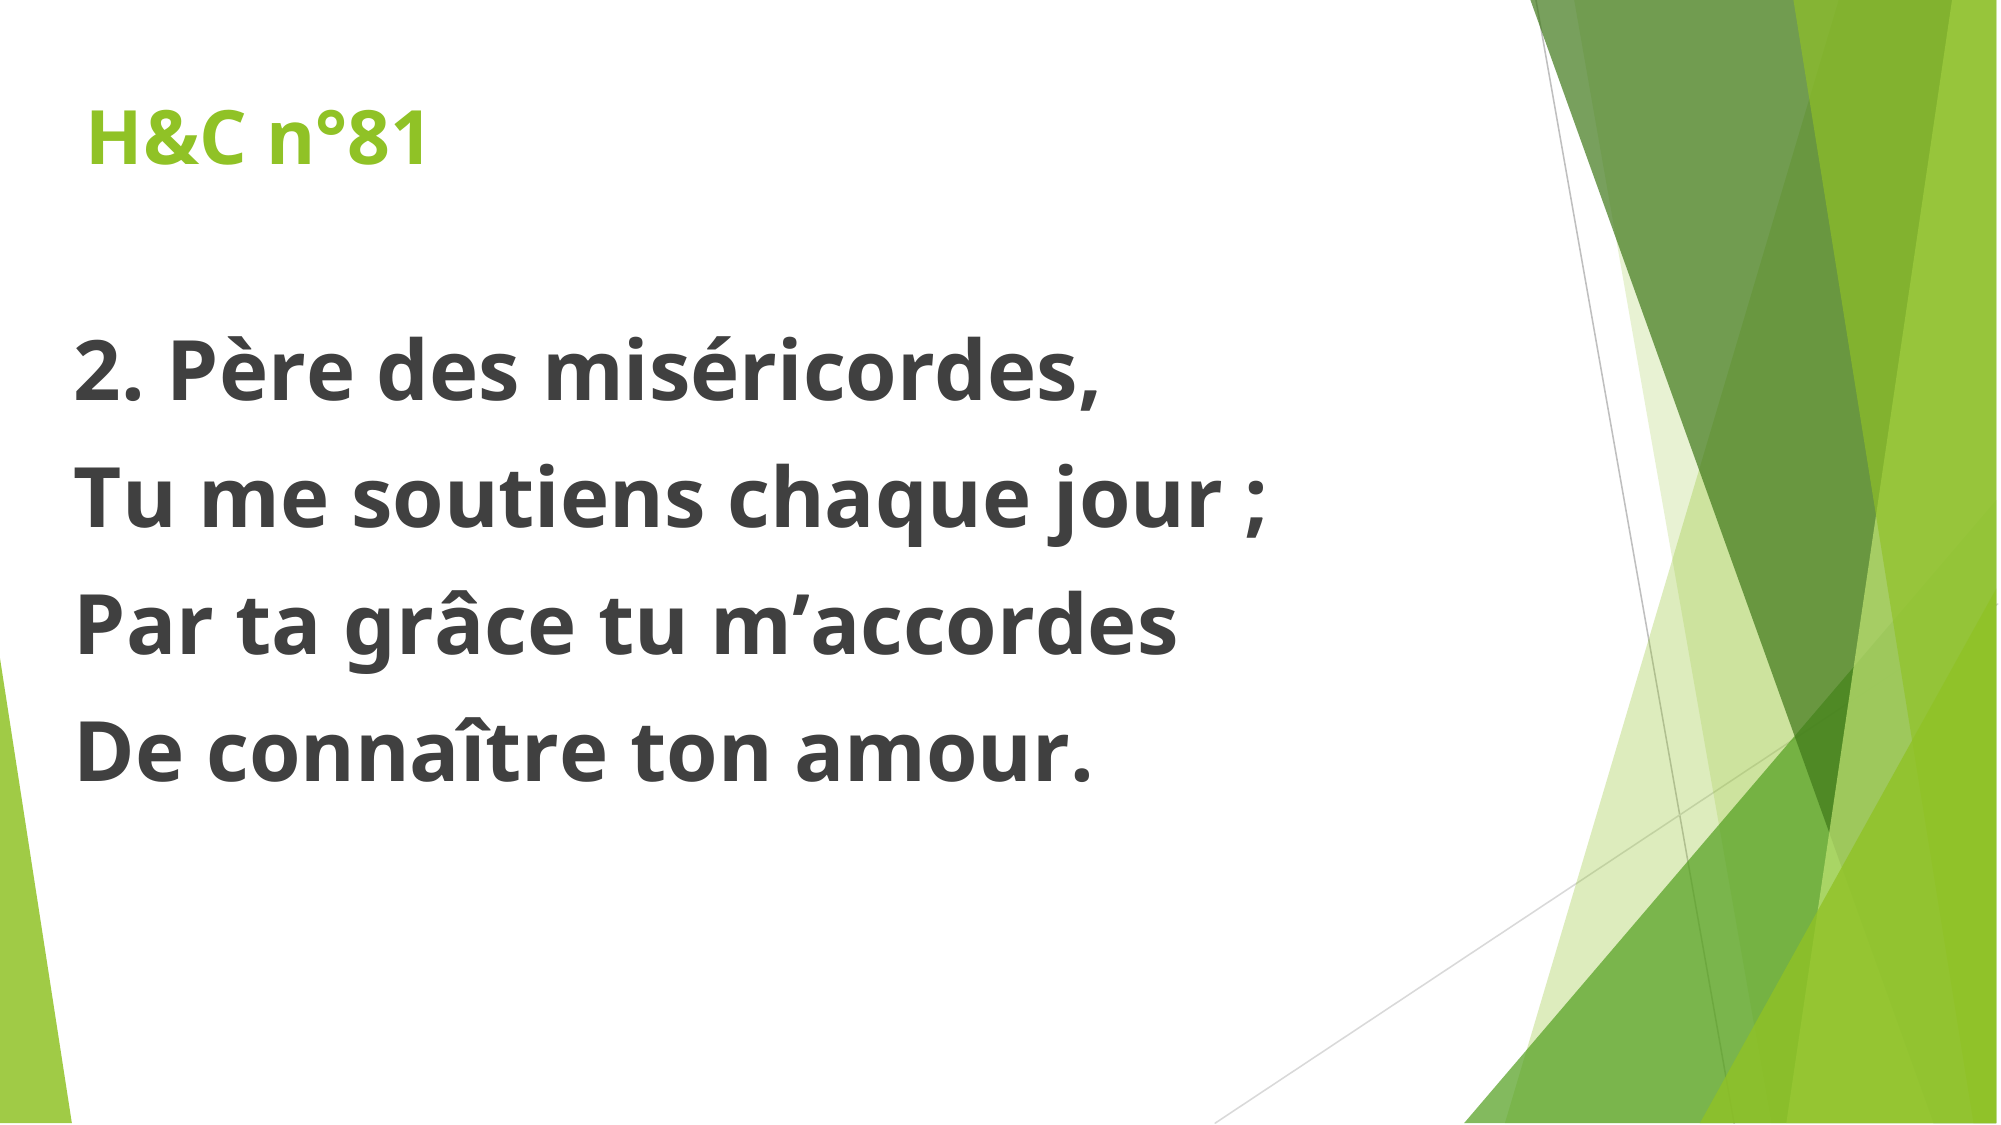

H&C n°81
2. Père des miséricordes,
Tu me soutiens chaque jour ;
Par ta grâce tu m’accordes
De connaître ton amour.